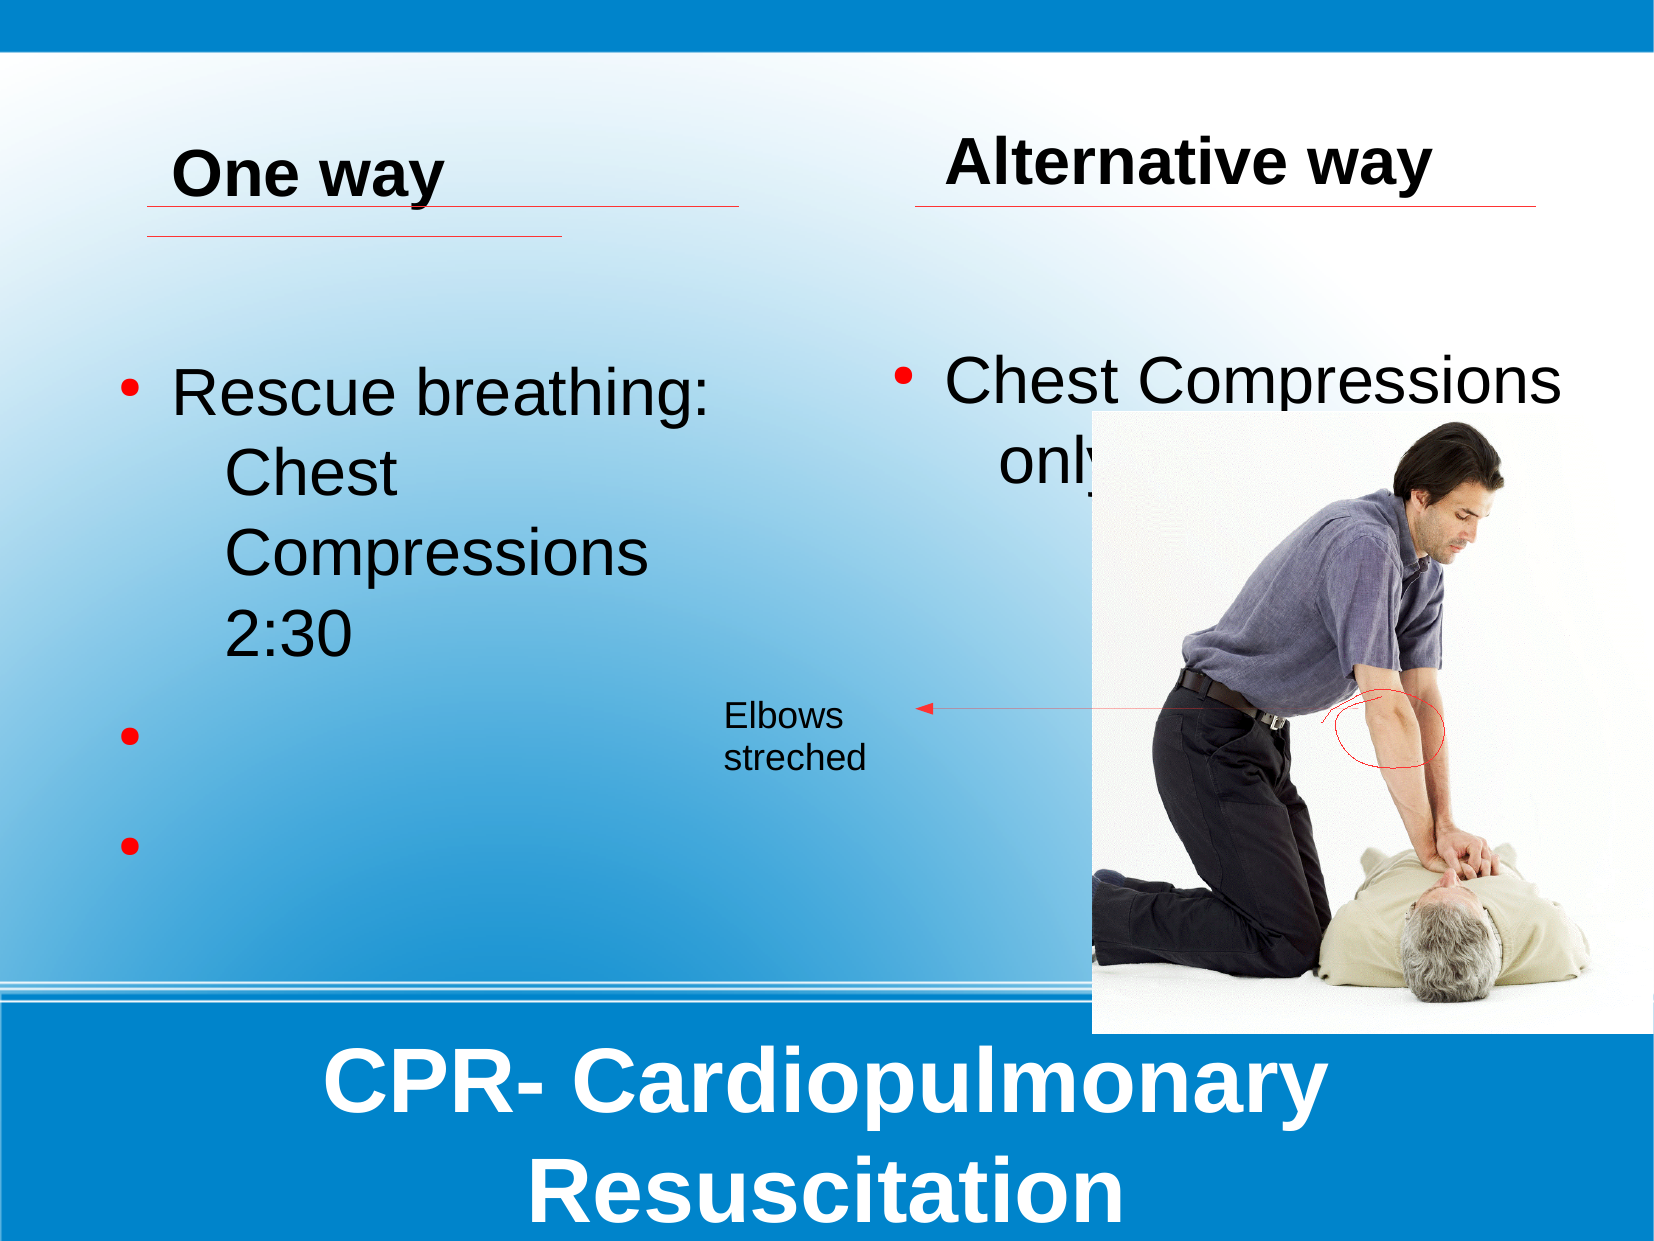

Alternative way
Chest Compressions only
One way
Rescue breathing: Chest Compressions 2:30
Elbows streched
# CPR- Cardiopulmonary Resuscitation